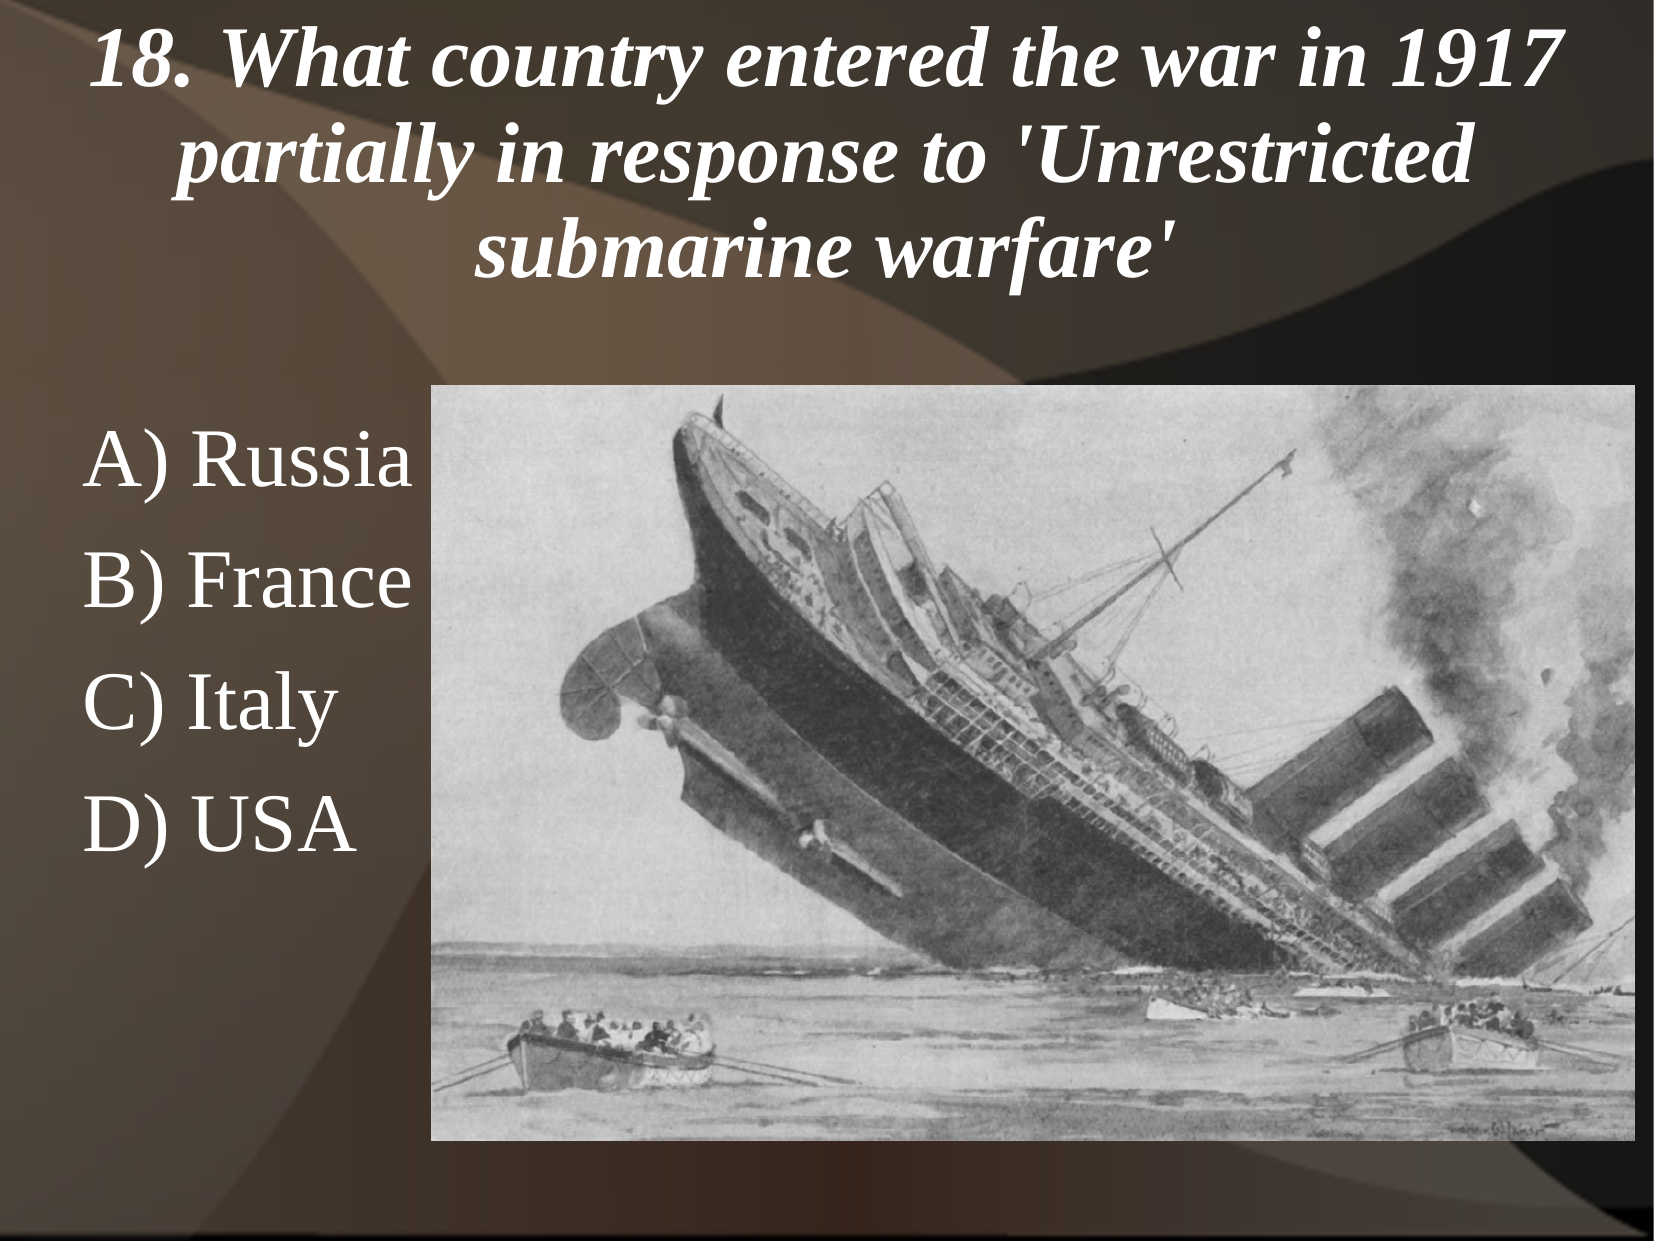

# 18. What country entered the war in 1917 partially in response to 'Unrestricted submarine warfare'
A) Russia
B) France
C) Italy
D) USA